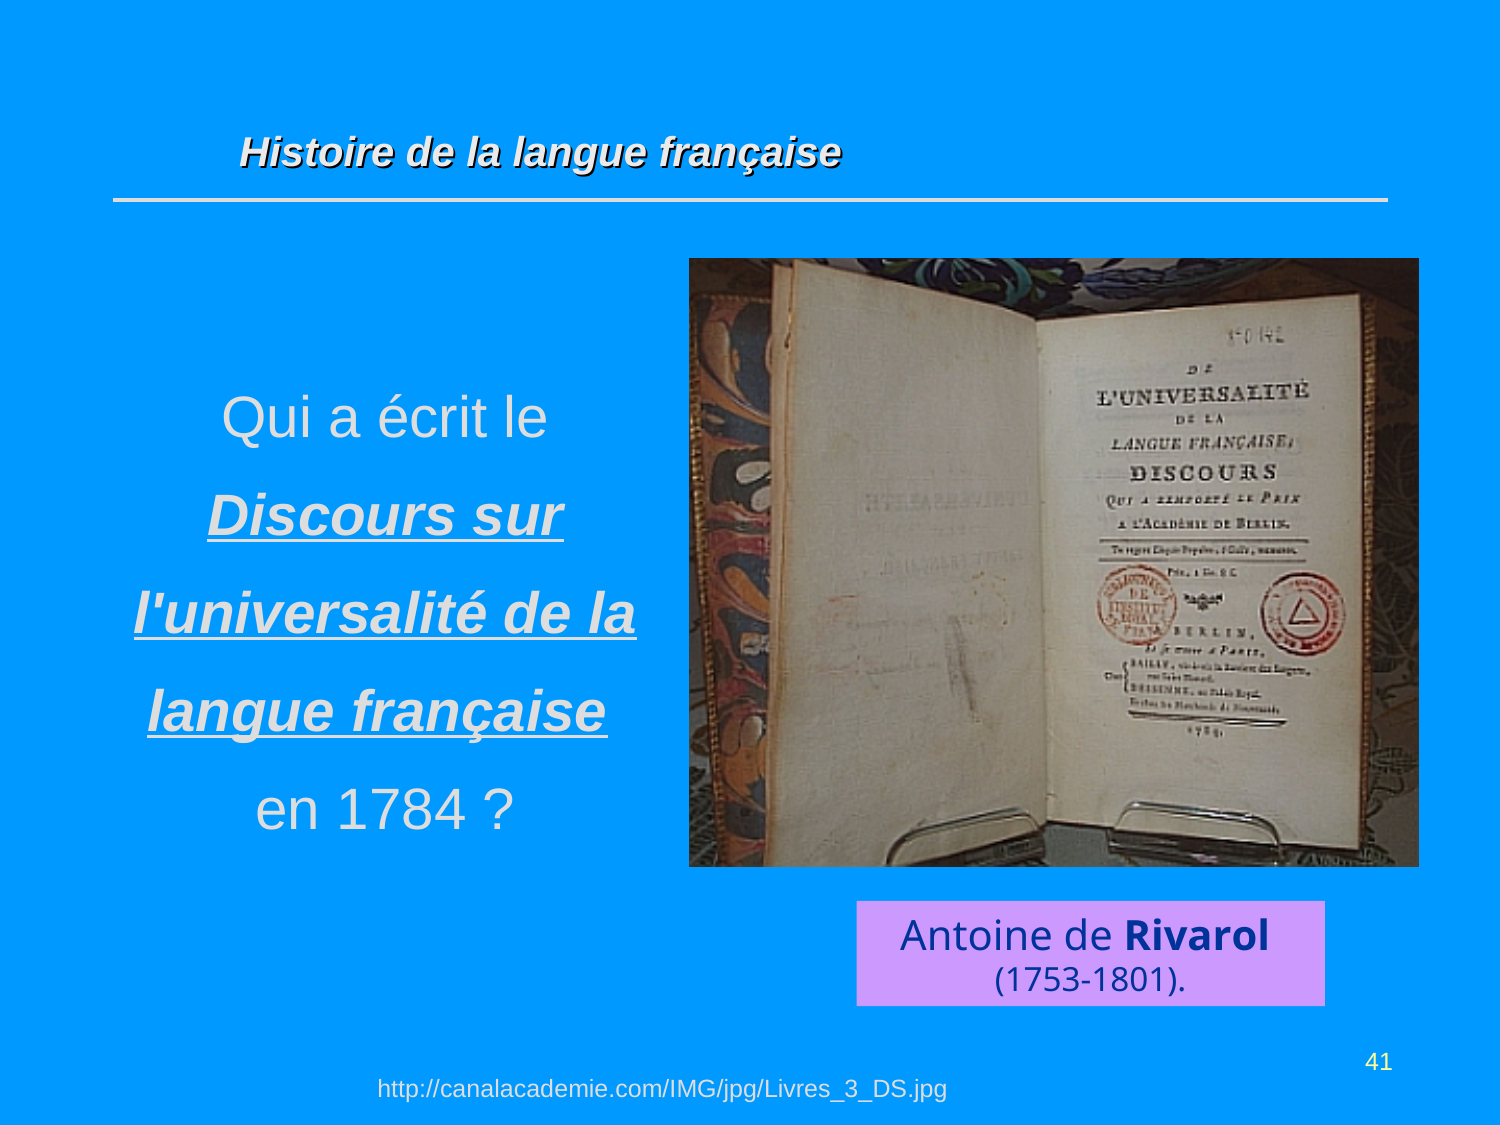

Histoire de la langue française
Qui a écrit le Discours sur l'universalité de la langue française
en 1784 ?
Antoine de Rivarol
(1753-1801).
41
http://canalacademie.com/IMG/jpg/Livres_3_DS.jpg